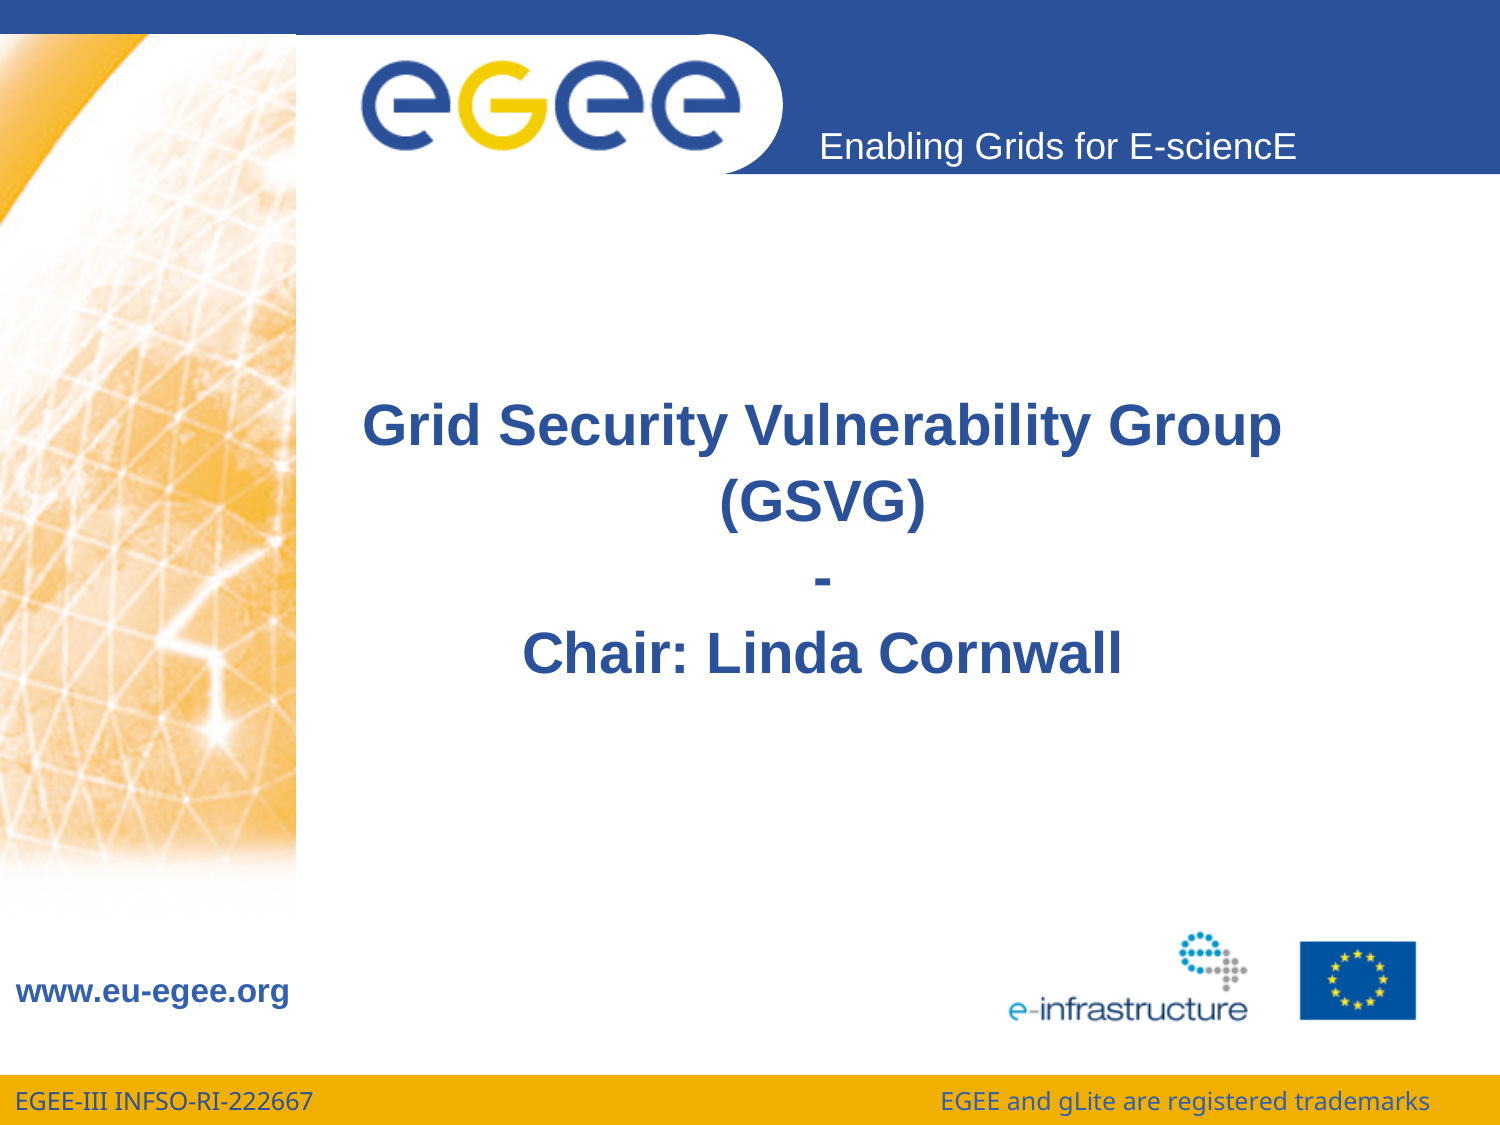

# Grid Security Vulnerability Group (GSVG) - Chair: Linda Cornwall